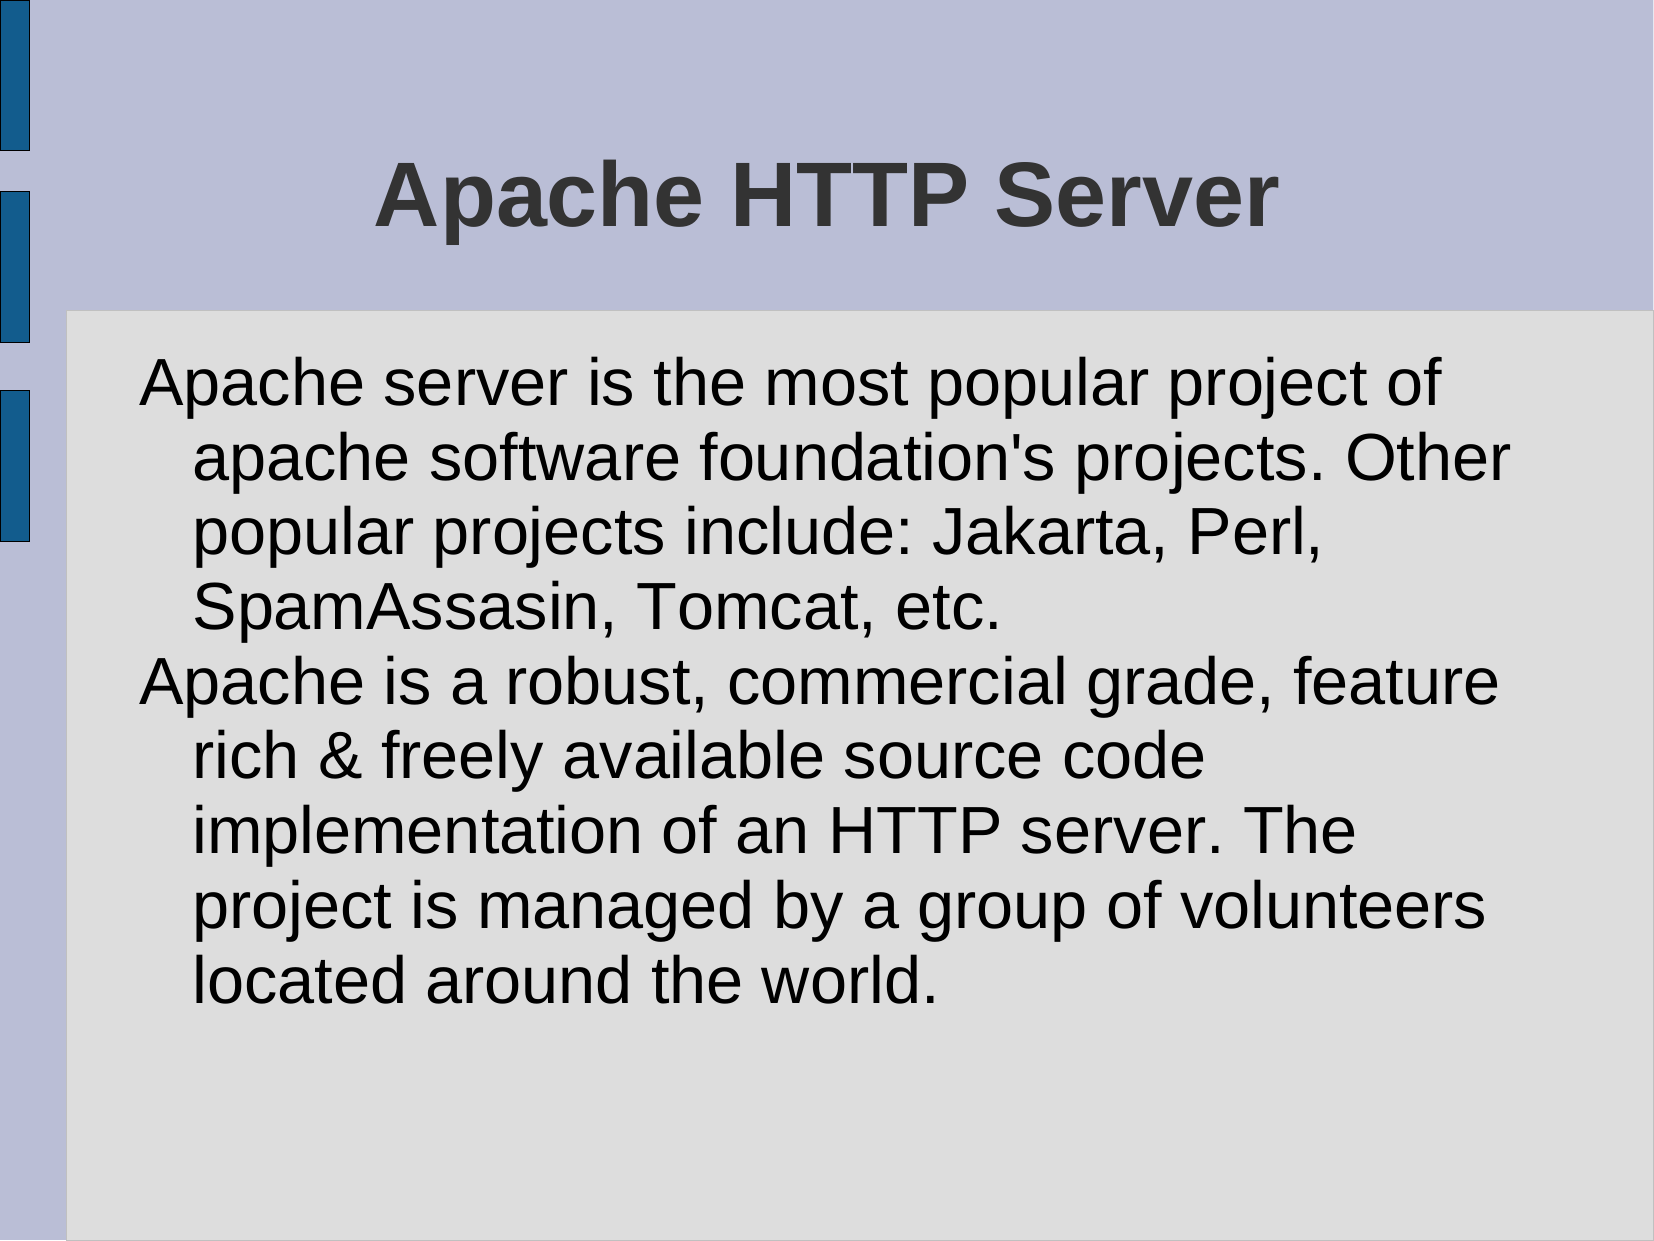

# Apache HTTP Server
Apache server is the most popular project of apache software foundation's projects. Other popular projects include: Jakarta, Perl, SpamAssasin, Tomcat, etc.
Apache is a robust, commercial grade, feature rich & freely available source code implementation of an HTTP server. The project is managed by a group of volunteers located around the world.